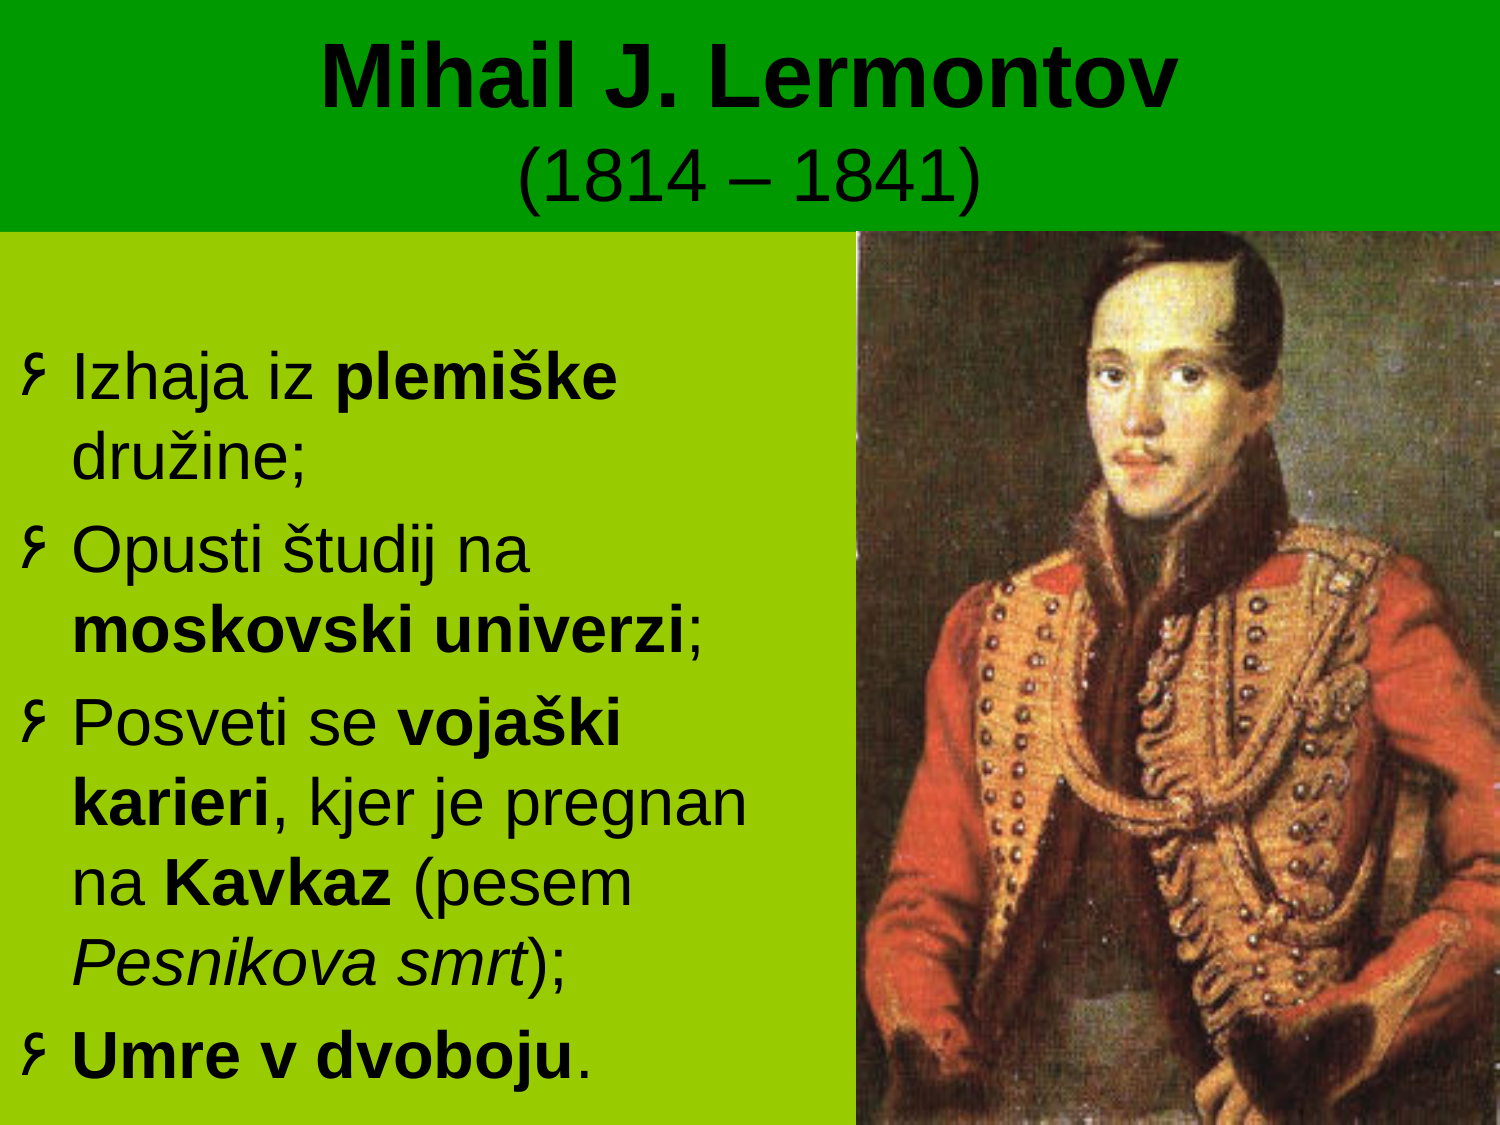

# Mihail J. Lermontov (1814 – 1841)
Izhaja iz plemiške družine;
Opusti študij na moskovski univerzi;
Posveti se vojaški karieri, kjer je pregnan na Kavkaz (pesem Pesnikova smrt);
Umre v dvoboju.